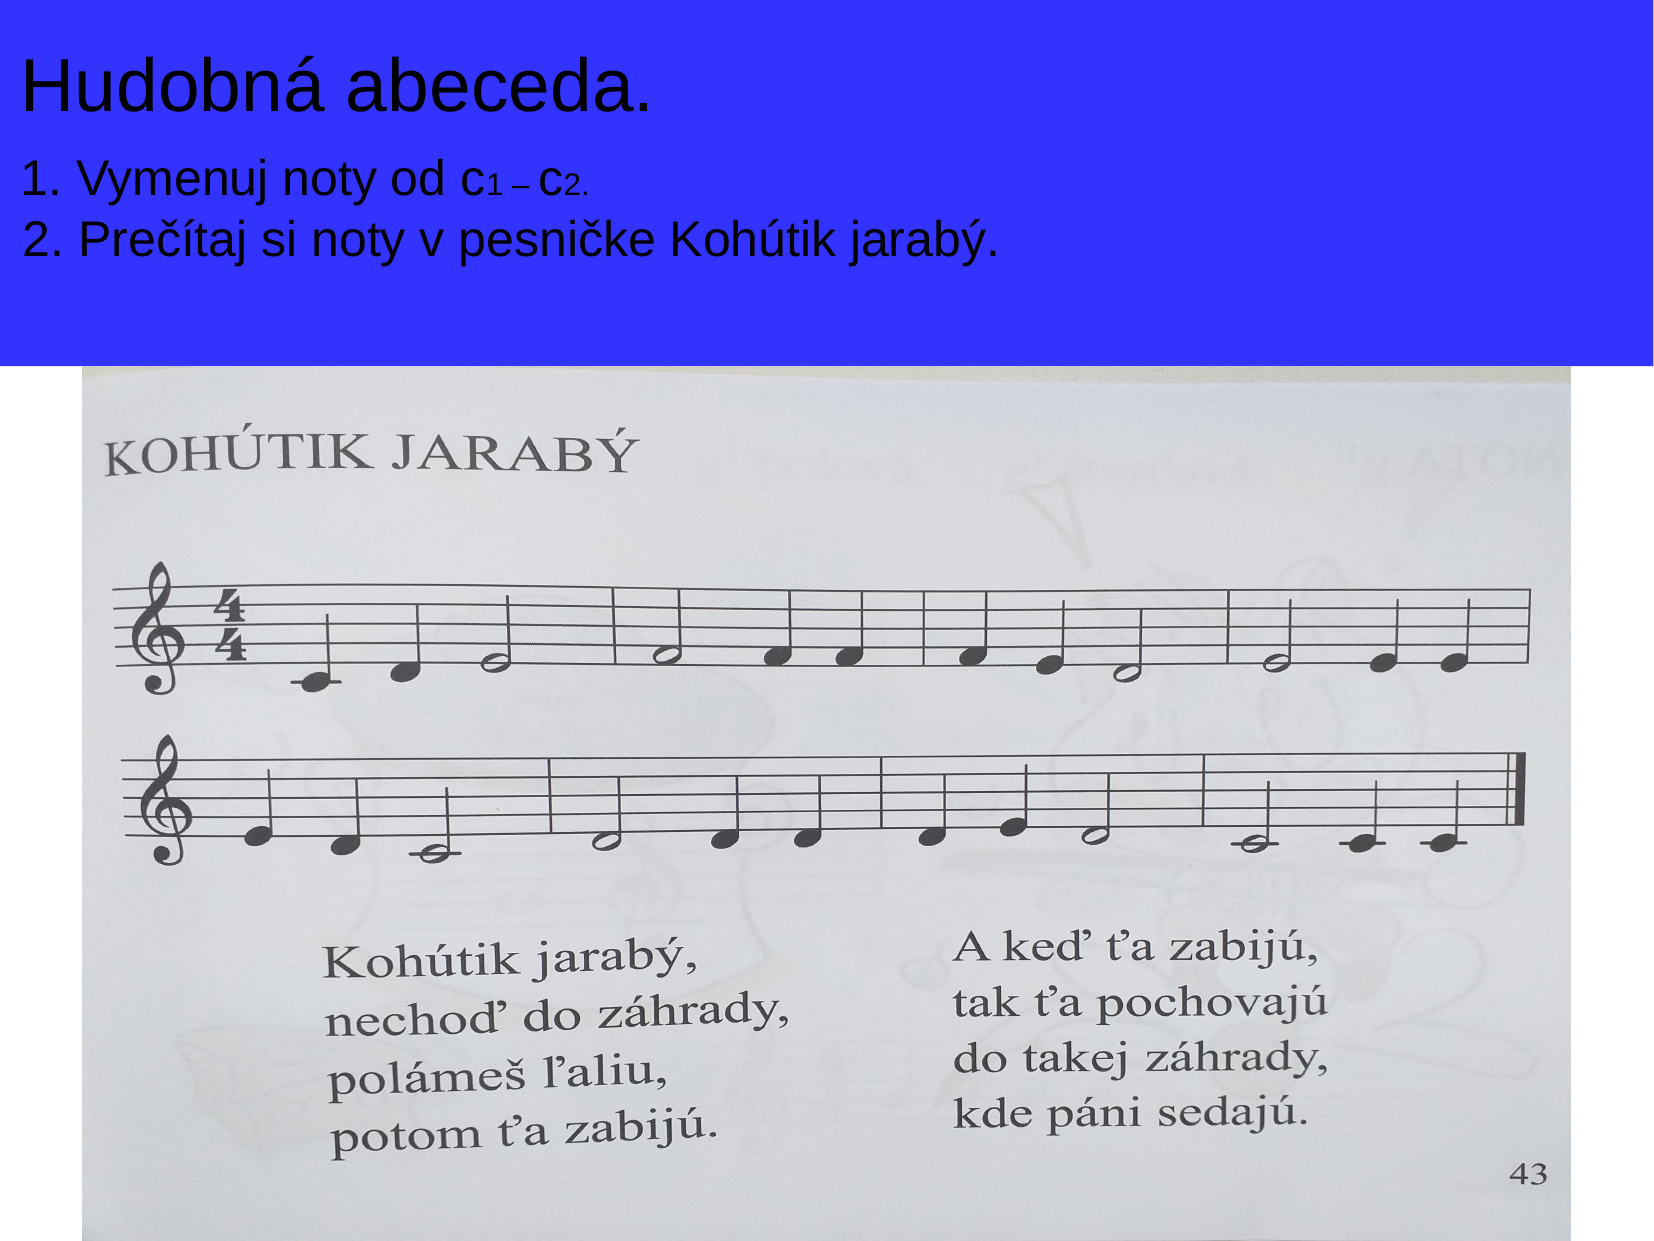

# Hudobná abeceda. 1. Vymenuj noty od c1 – c2. 2. Prečítaj si noty v pesničke Kohútik jarabý.